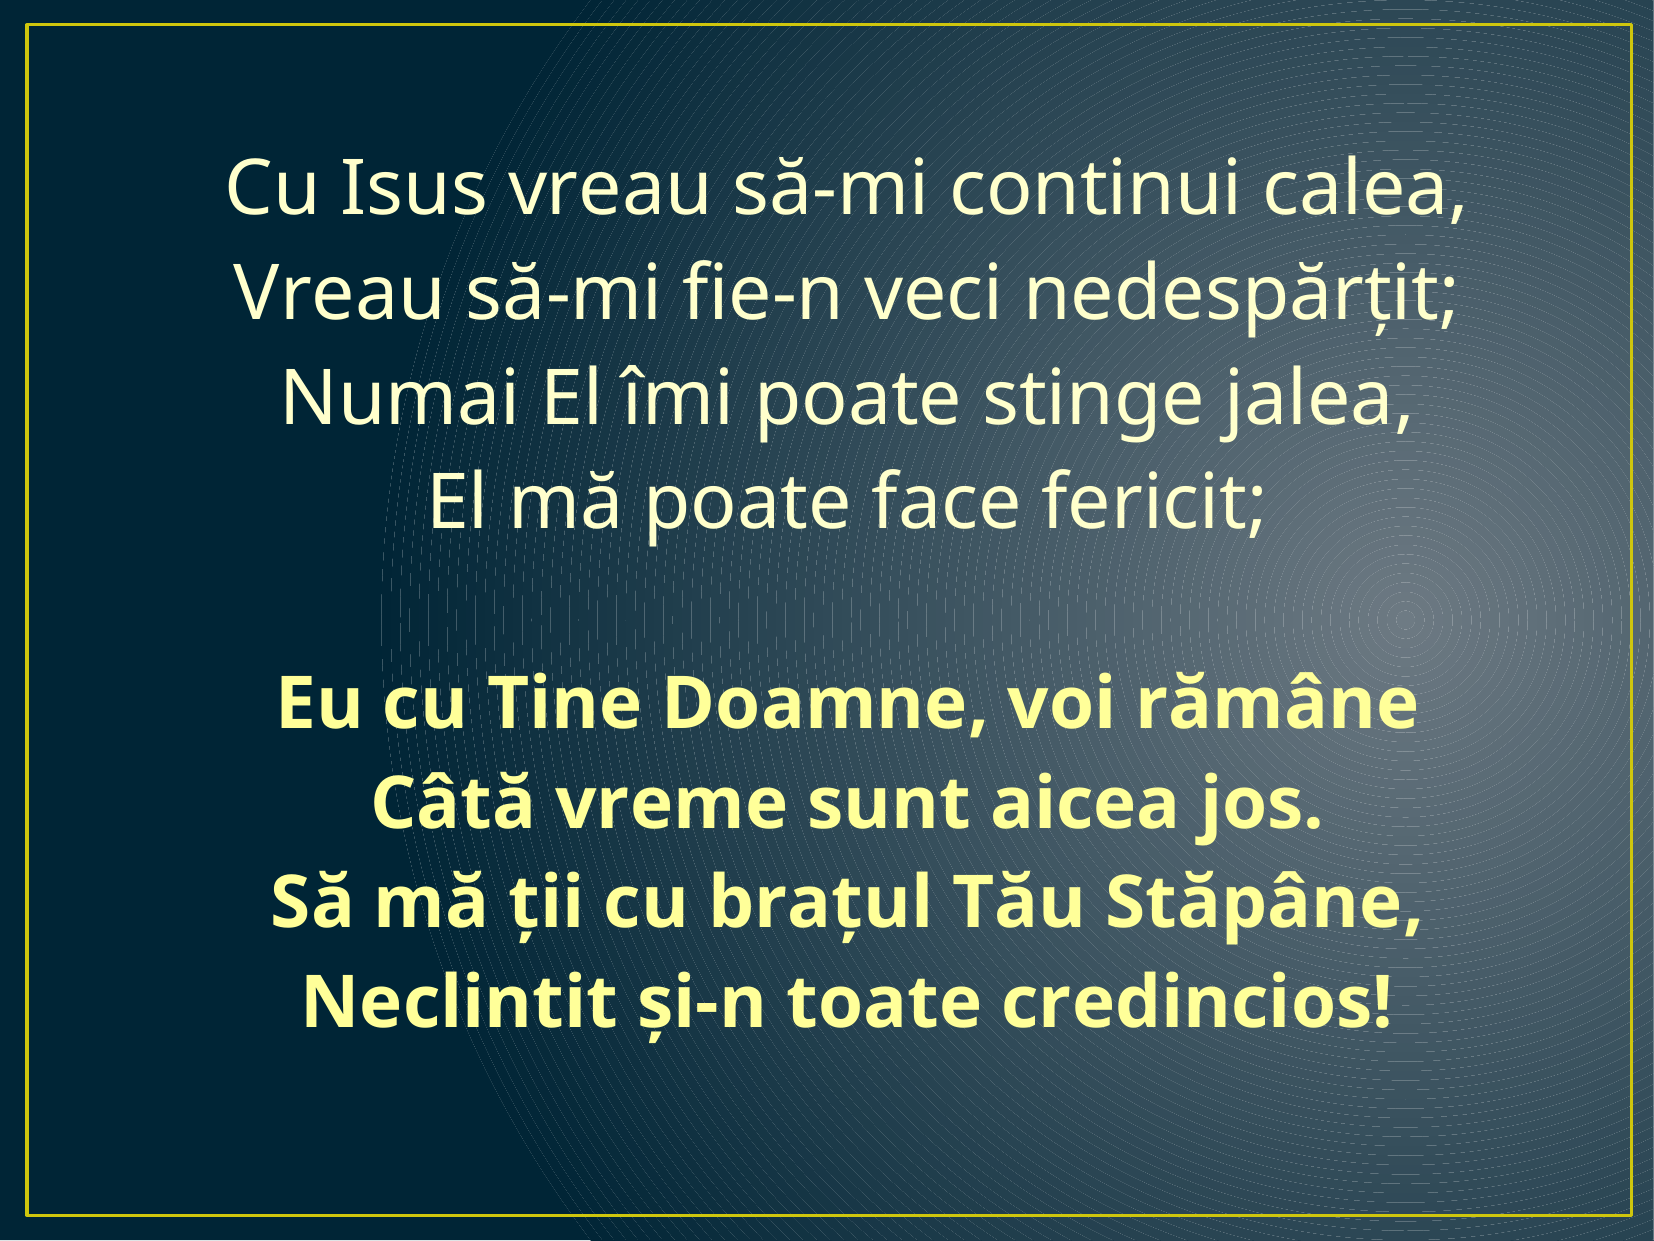

Cu Isus vreau să-mi continui calea,
Vreau să-mi fie-n veci nedespărţit;
Numai El îmi poate stinge jalea,
El mă poate face fericit;
Eu cu Tine Doamne, voi rămâne
Câtă vreme sunt aicea jos.
Să mă ţii cu braţul Tău Stăpâne,
Neclintit şi-n toate credincios!